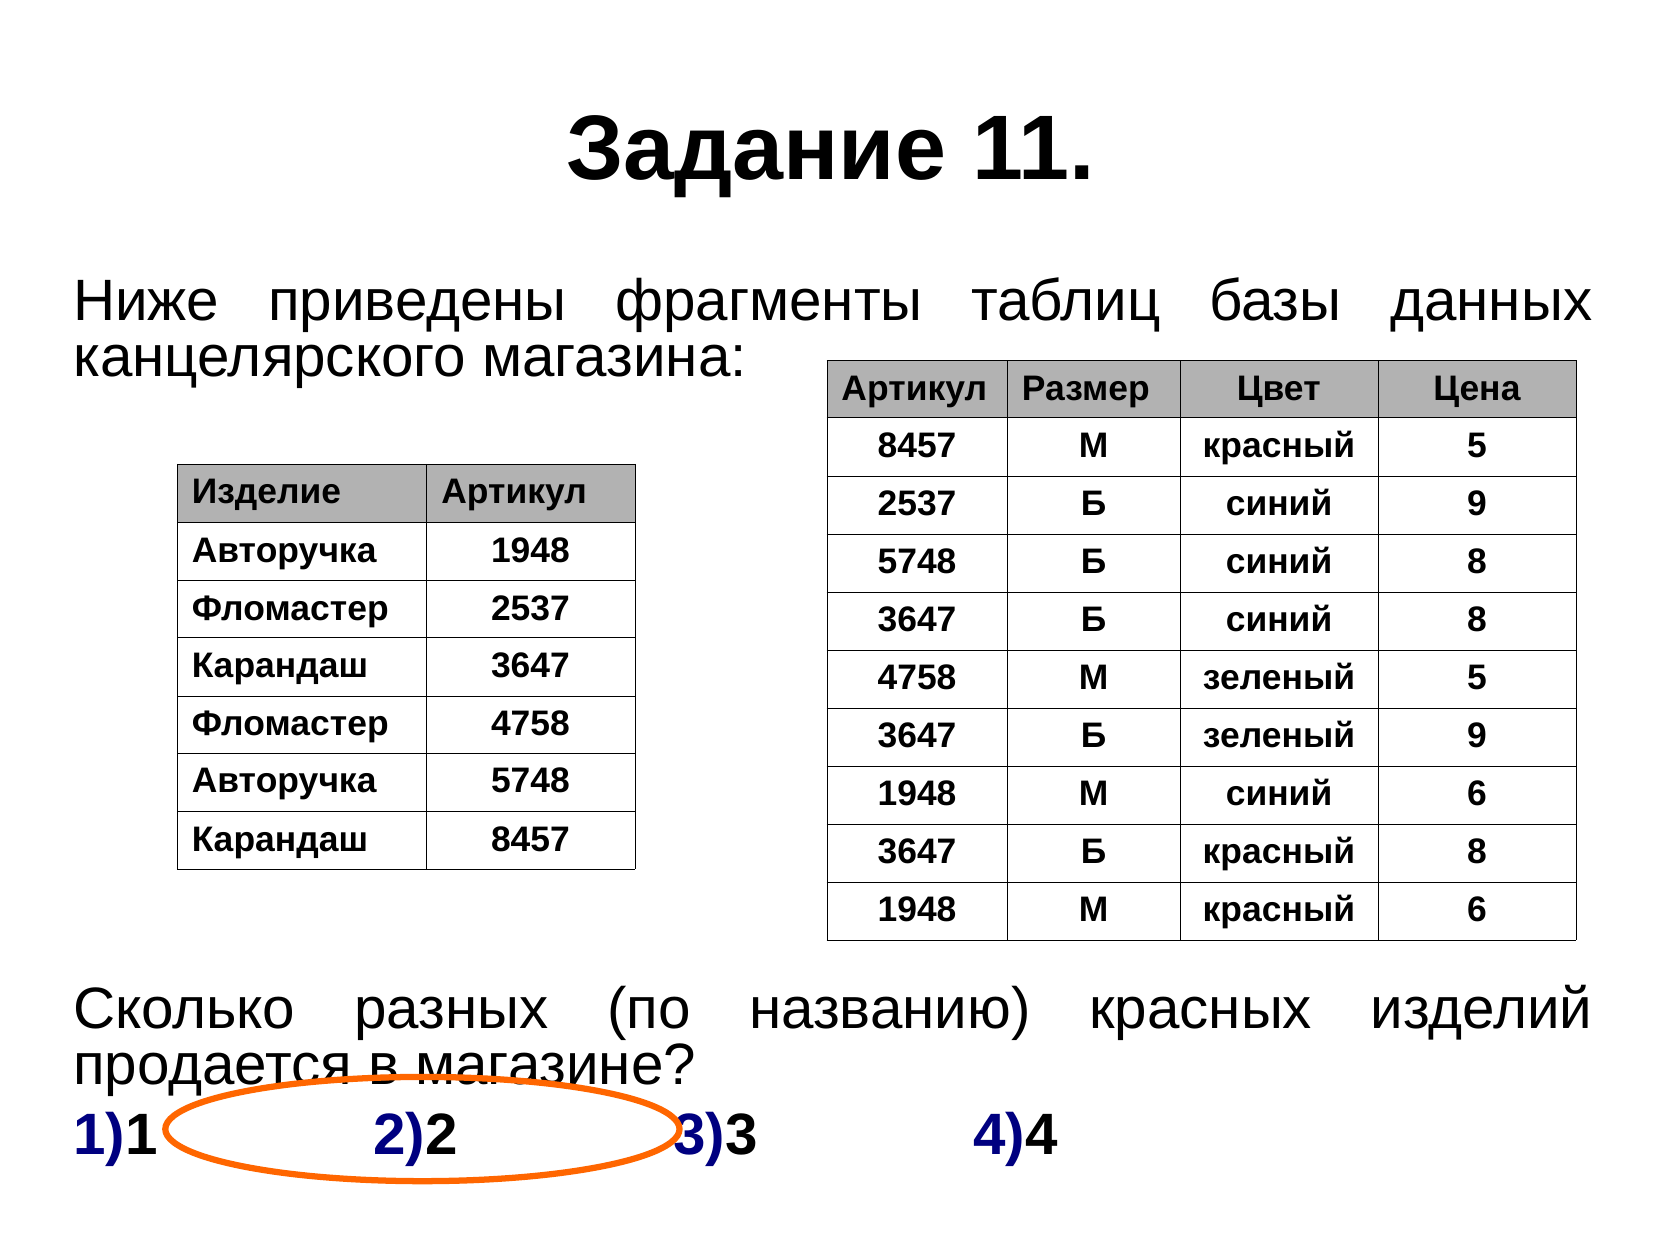

# Задание 11.
Ниже приведены фрагменты таблиц базы данных канцелярского магазина:
Сколько разных (по названию) красных изделий продается в магазине?
1 		2)2 		3)3 		4)4
| Артикул | Размер | Цвет | Цена |
| --- | --- | --- | --- |
| 8457 | М | красный | 5 |
| 2537 | Б | синий | 9 |
| 5748 | Б | синий | 8 |
| 3647 | Б | синий | 8 |
| 4758 | М | зеленый | 5 |
| 3647 | Б | зеленый | 9 |
| 1948 | М | синий | 6 |
| 3647 | Б | красный | 8 |
| 1948 | М | красный | 6 |
| Изделие | Артикул |
| --- | --- |
| Авторучка | 1948 |
| Фломастер | 2537 |
| Карандаш | 3647 |
| Фломастер | 4758 |
| Авторучка | 5748 |
| Карандаш | 8457 |